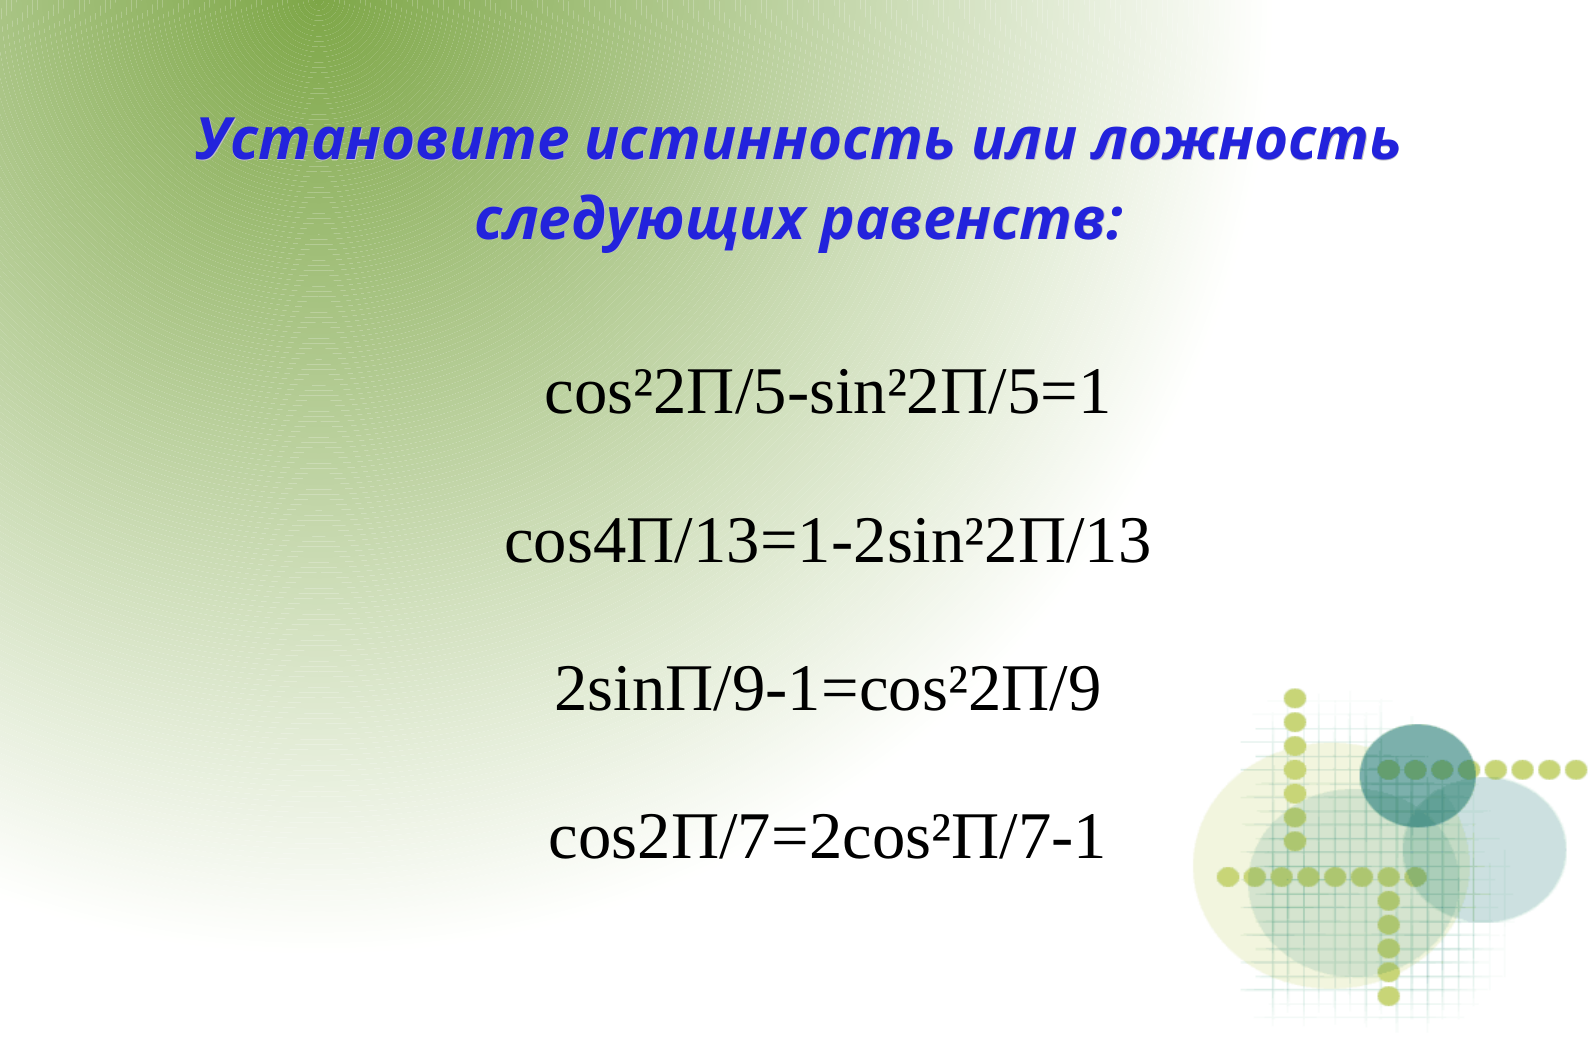

# Установите истинность или ложность следующих равенств:
cos²2Π/5-sin²2Π/5=1
cos4Π/13=1-2sin²2Π/13
2sinΠ/9-1=cos²2Π/9
соs2Π/7=2cos²Π/7-1